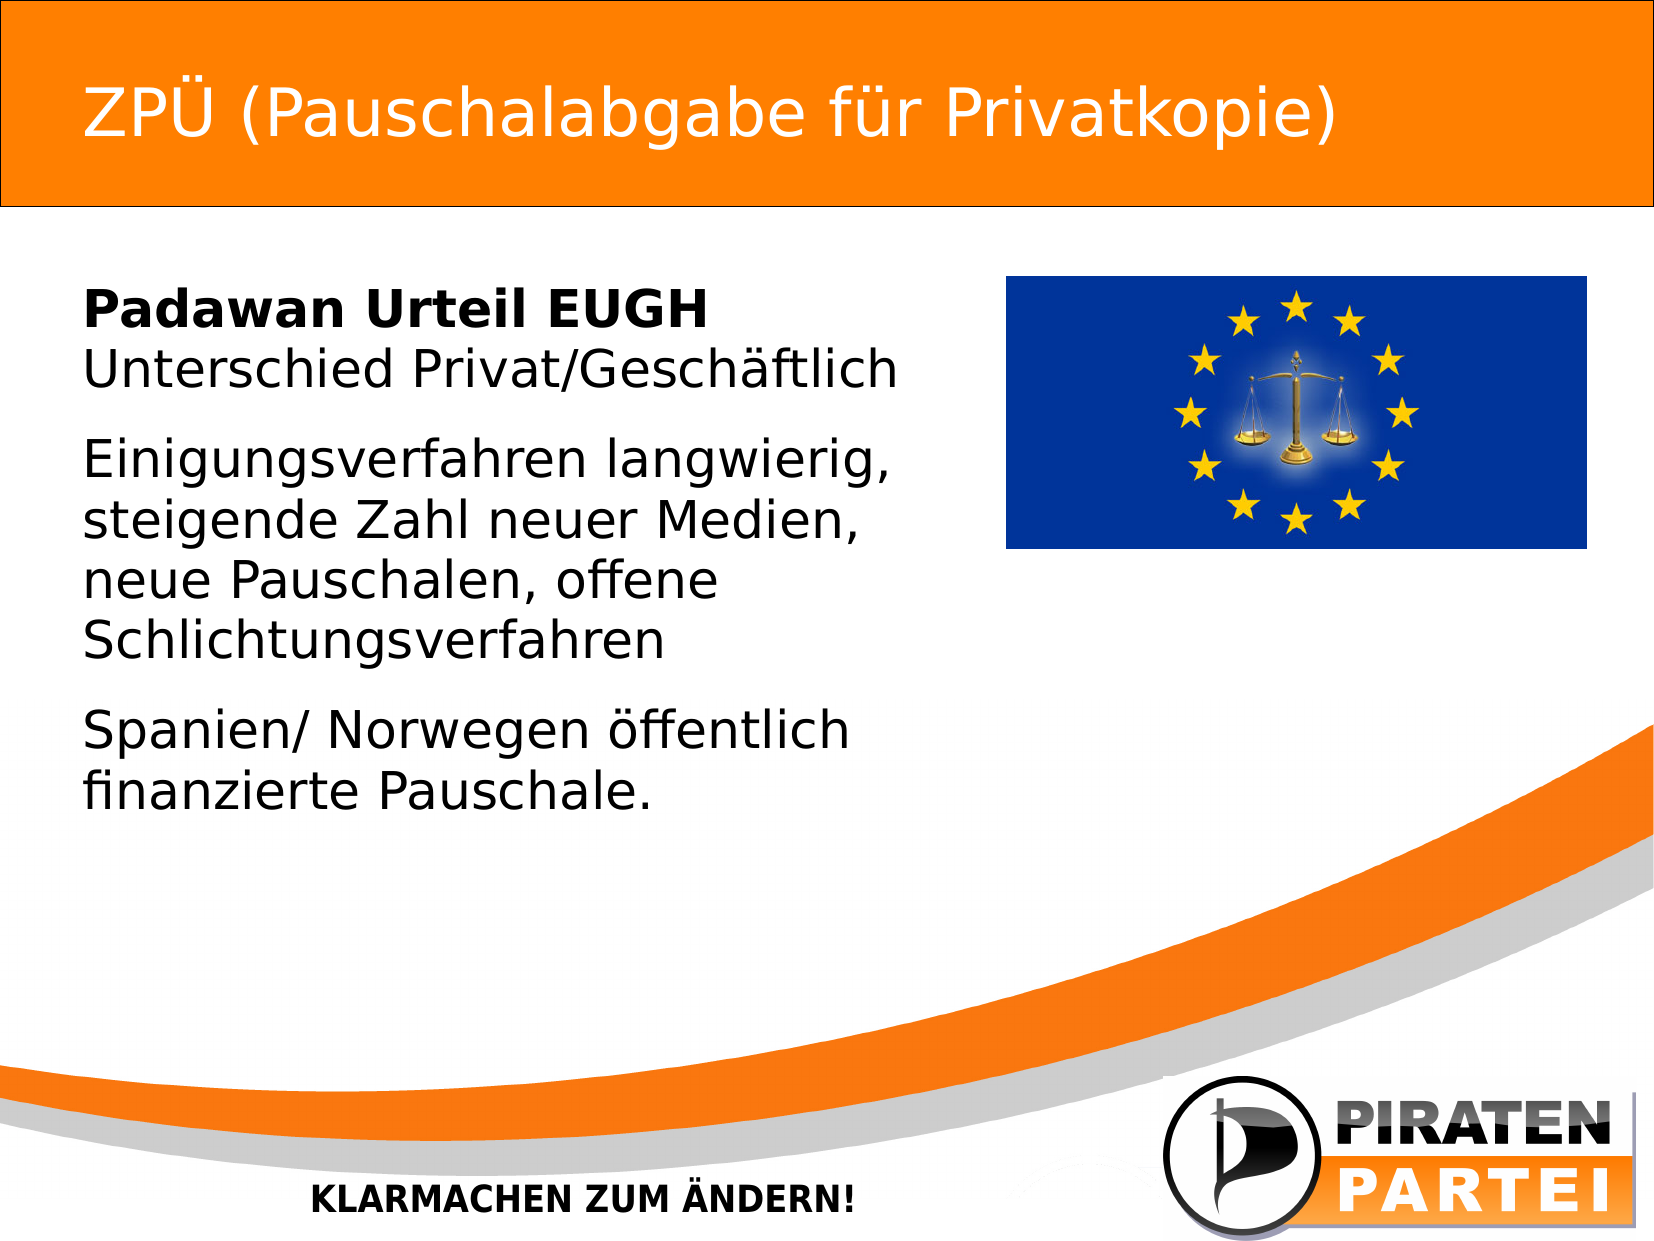

# ZPÜ (Pauschalabgabe für Privatkopie)
Padawan Urteil EUGH 			Unterschied Privat/Geschäftlich
Einigungsverfahren langwierig, steigende Zahl neuer Medien, neue Pauschalen, offene Schlichtungsverfahren
Spanien/ Norwegen öffentlich finanzierte Pauschale.